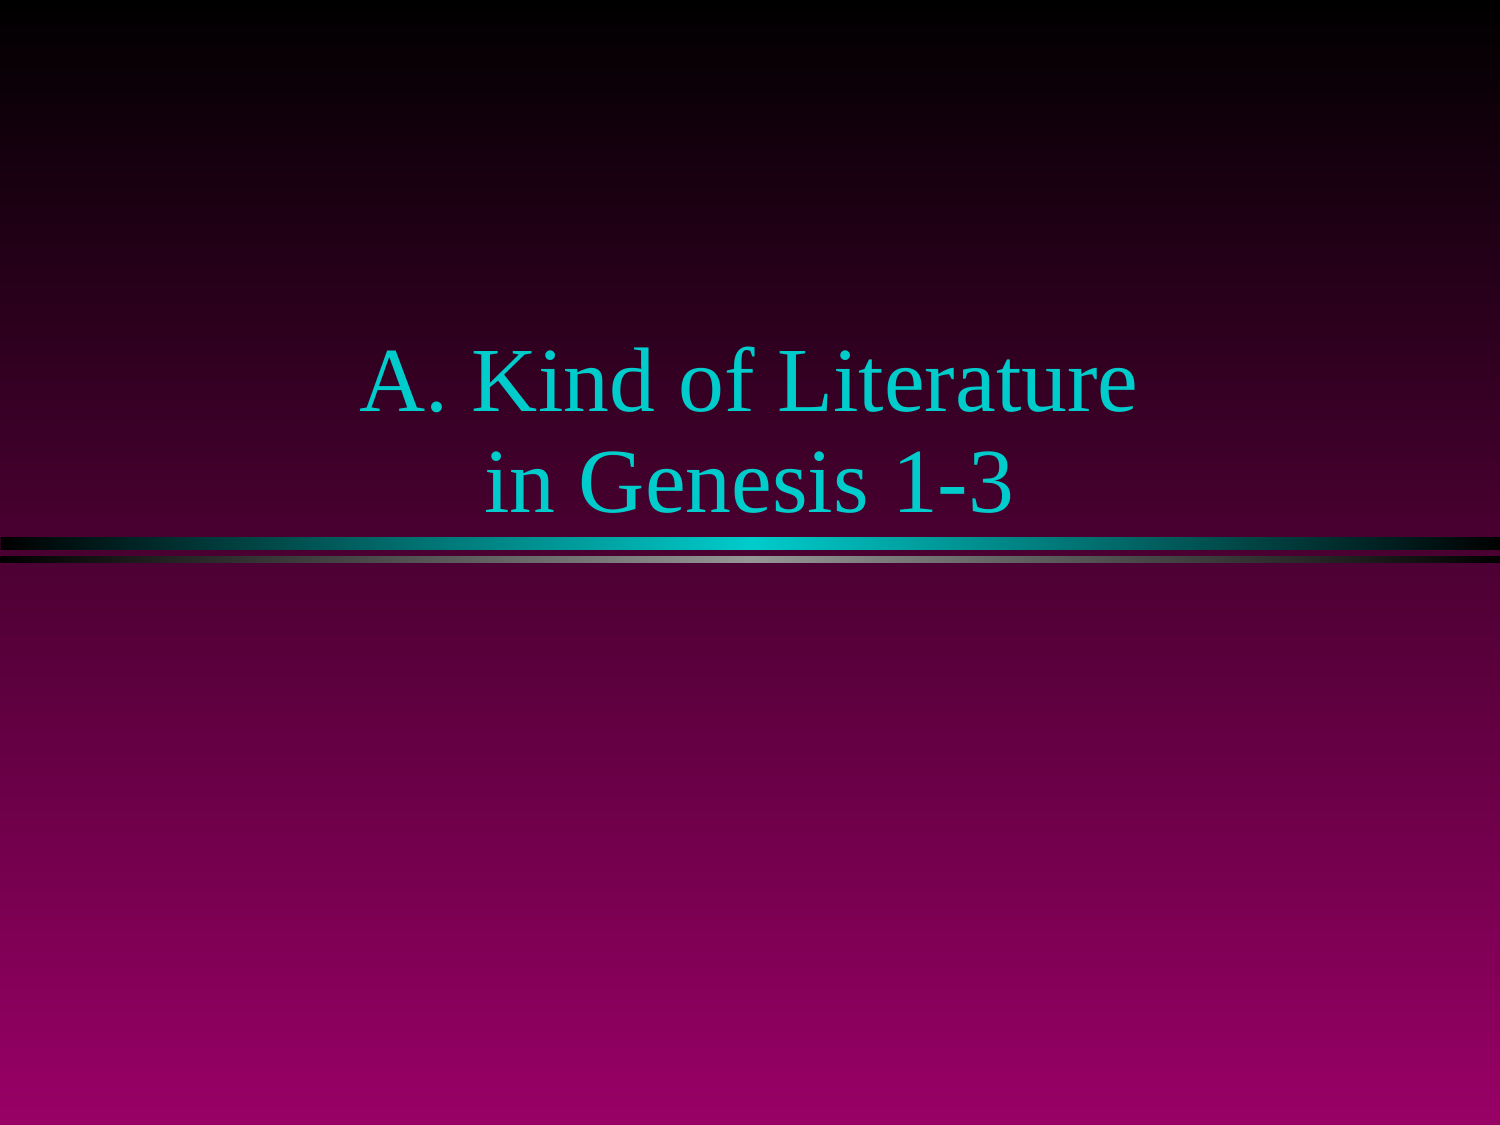

# A. Kind of Literature in Genesis 1-3